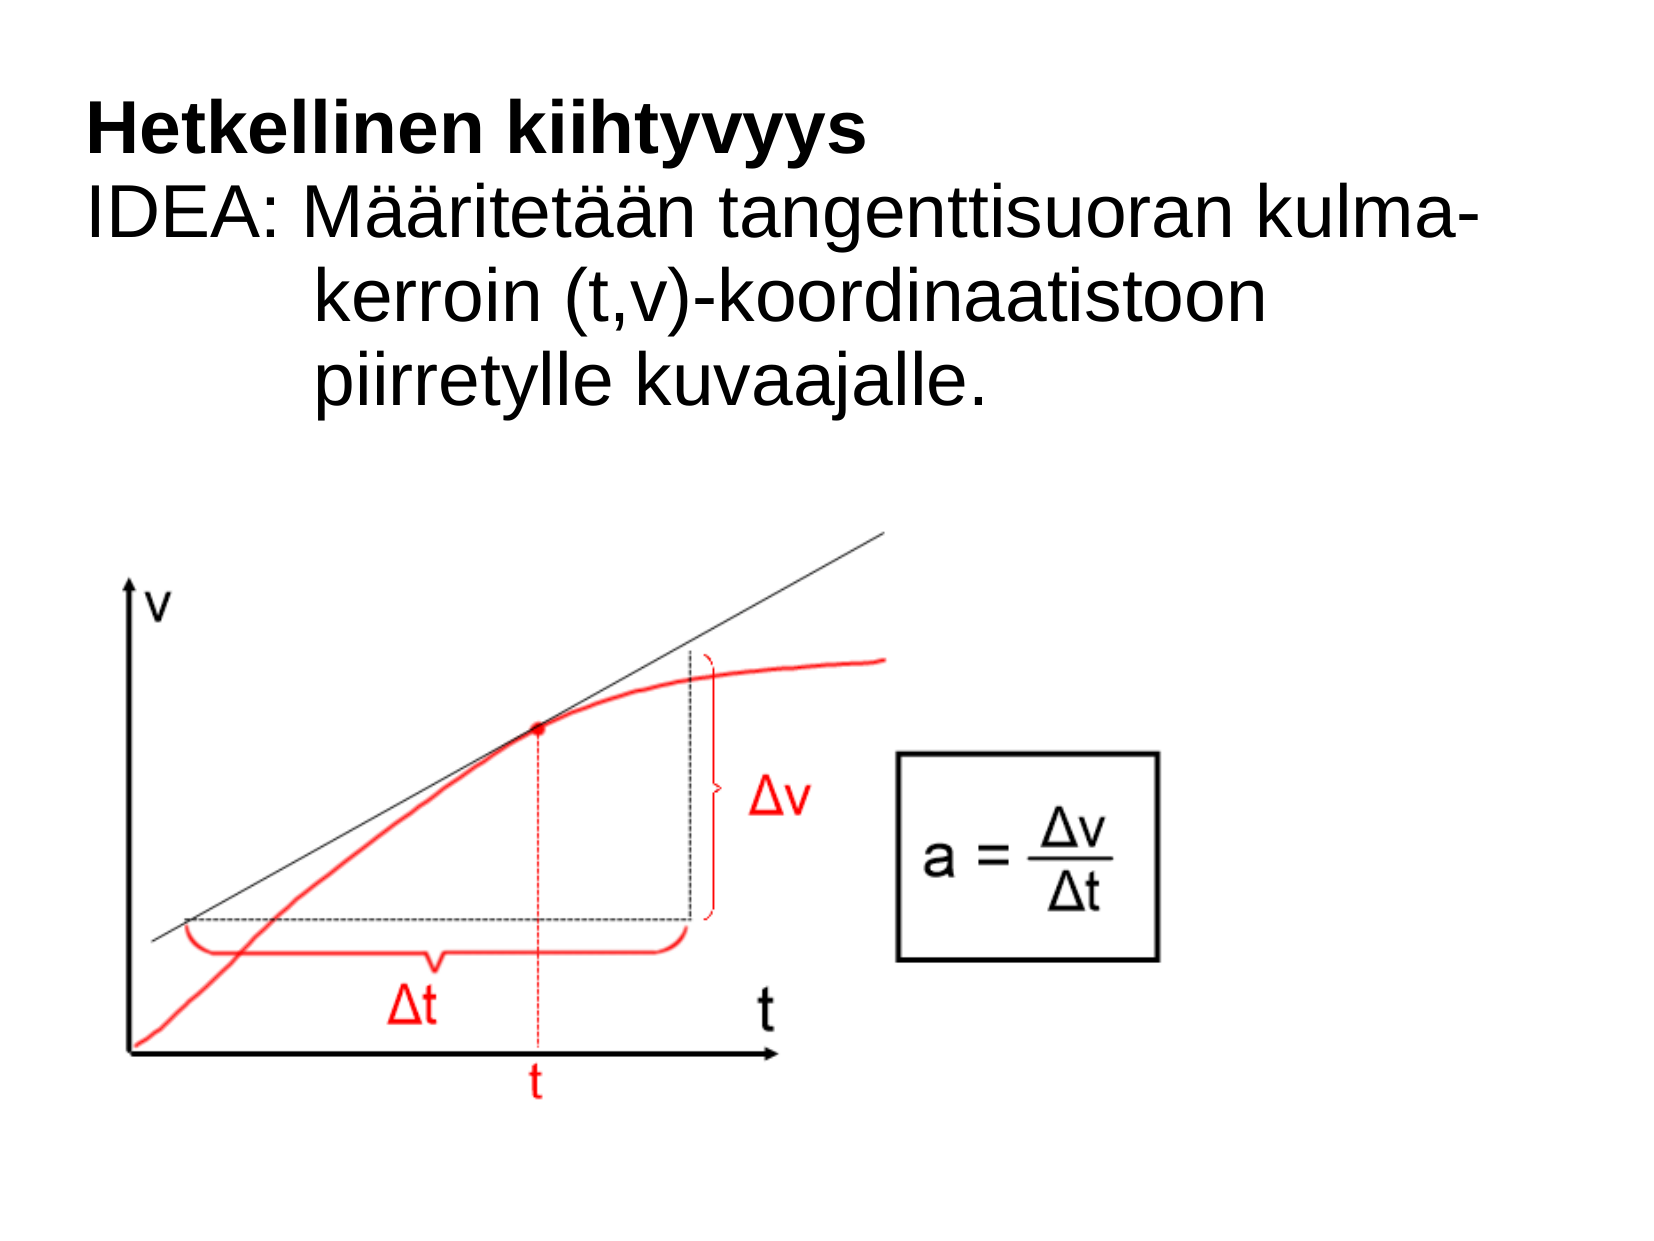

Hetkellinen kiihtyvyys
IDEA: Määritetään tangenttisuoran kulma-
 kerroin (t,v)-koordinaatistoon
 piirretylle kuvaajalle.